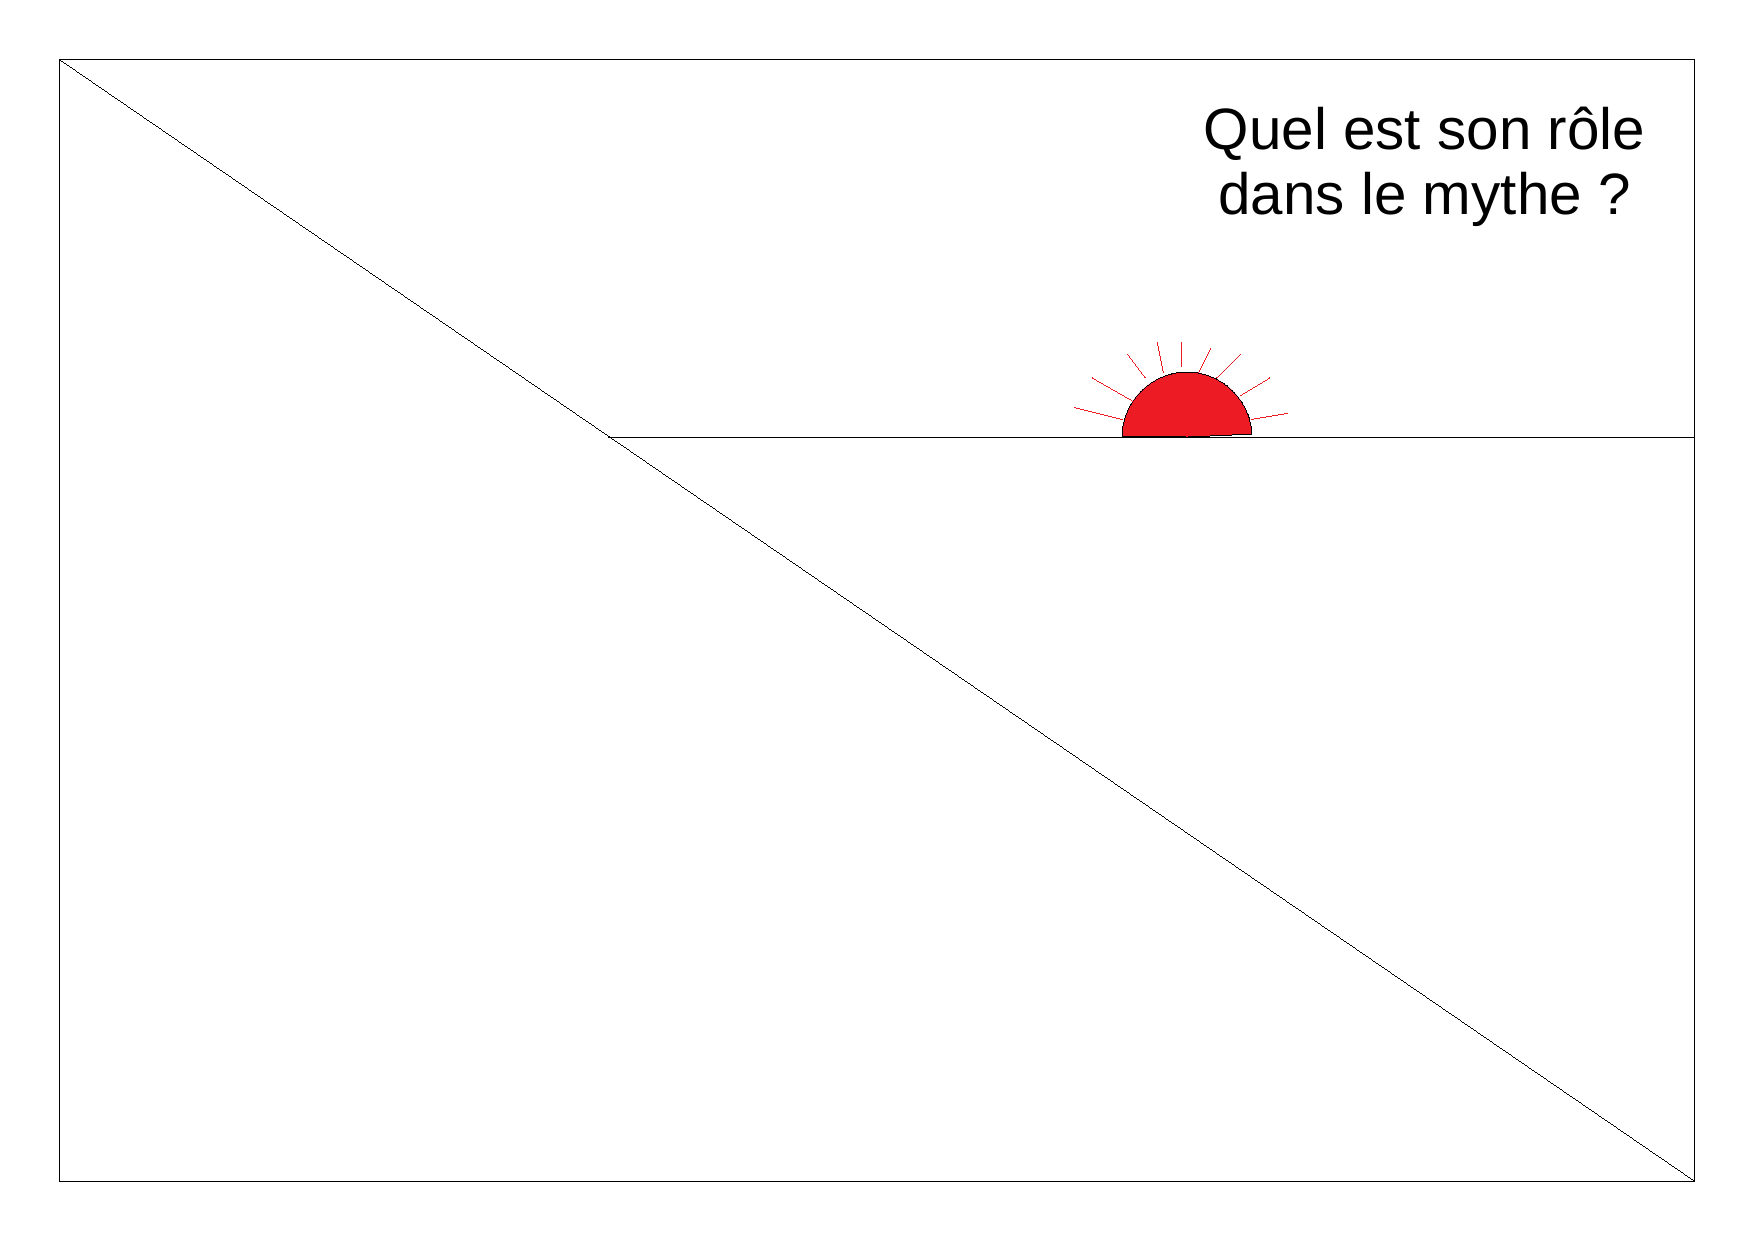

Quel est son rôle dans le mythe ?